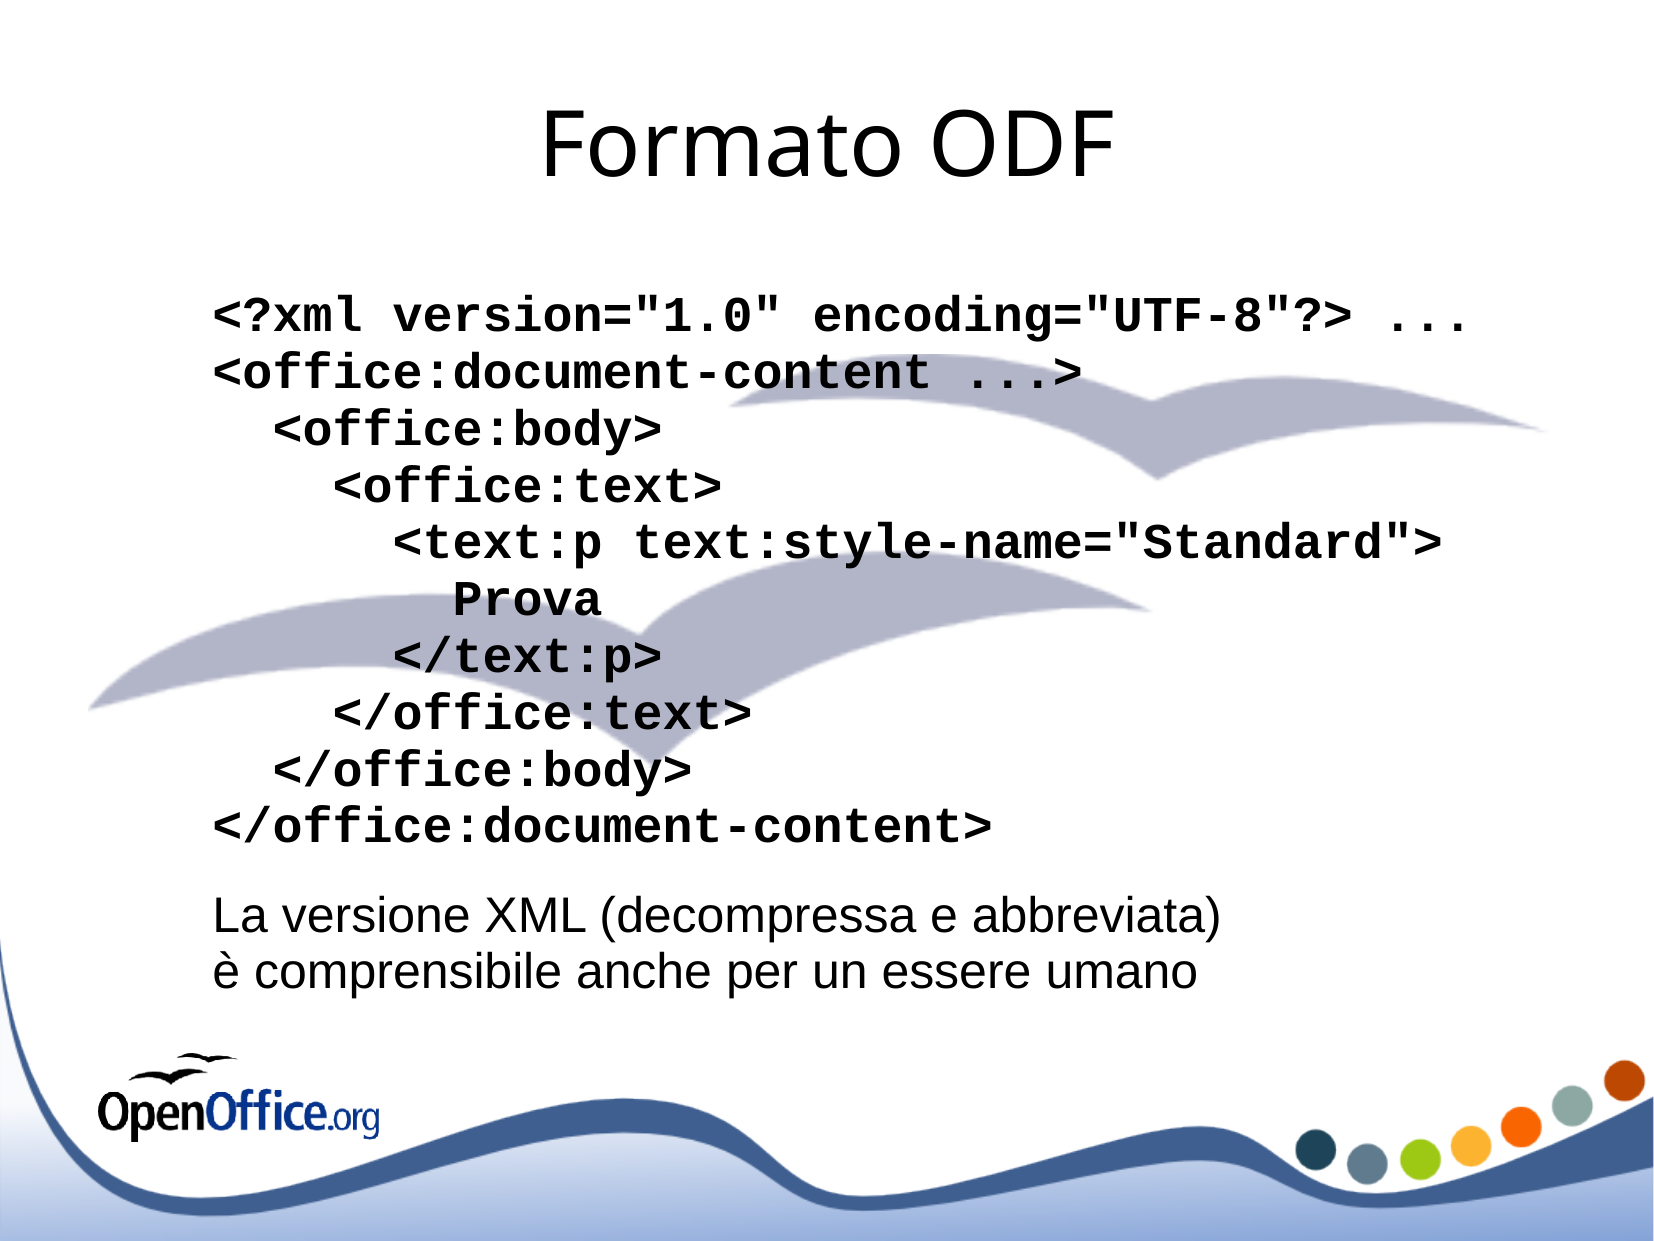

# Formato ODF
<?xml version="1.0" encoding="UTF-8"?> ...
<office:document-content ...>
 <office:body>
 <office:text>
 <text:p text:style-name="Standard">
 Prova
 </text:p>
 </office:text>
 </office:body>
</office:document-content>
La versione XML (decompressa e abbreviata)
è comprensibile anche per un essere umano